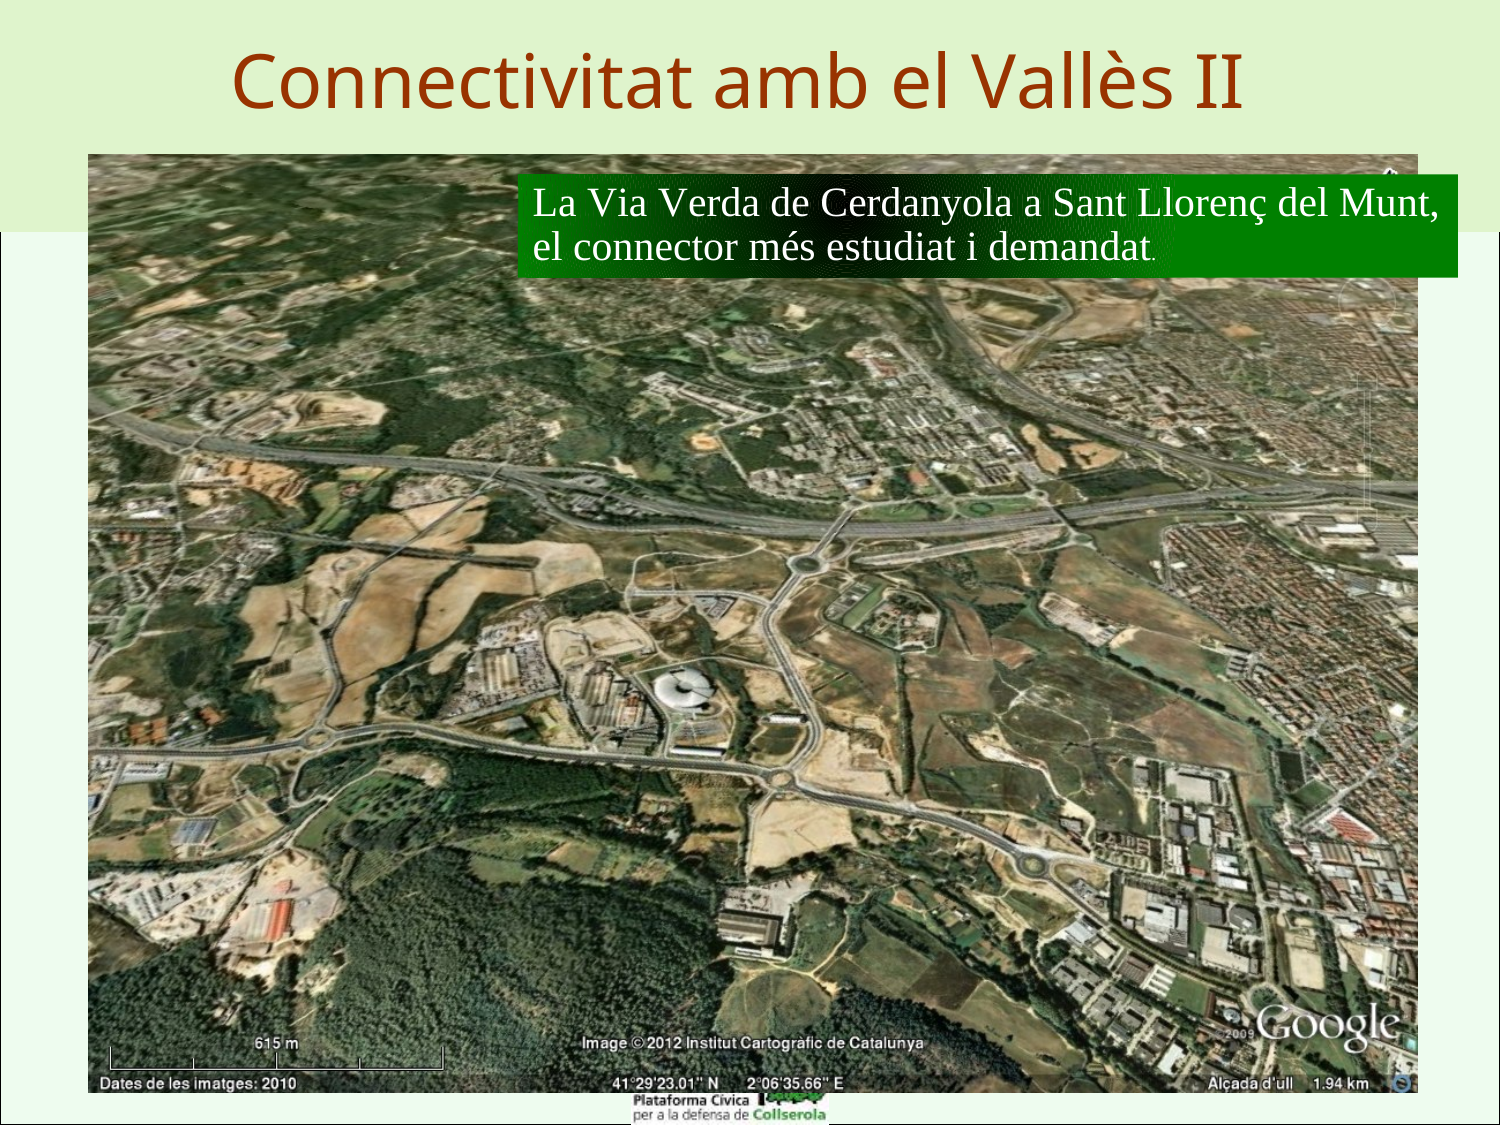

# Connectivitat amb el Vallès II
La Via Verda de Cerdanyola a Sant Llorenç del Munt, el connector més estudiat i demandat.